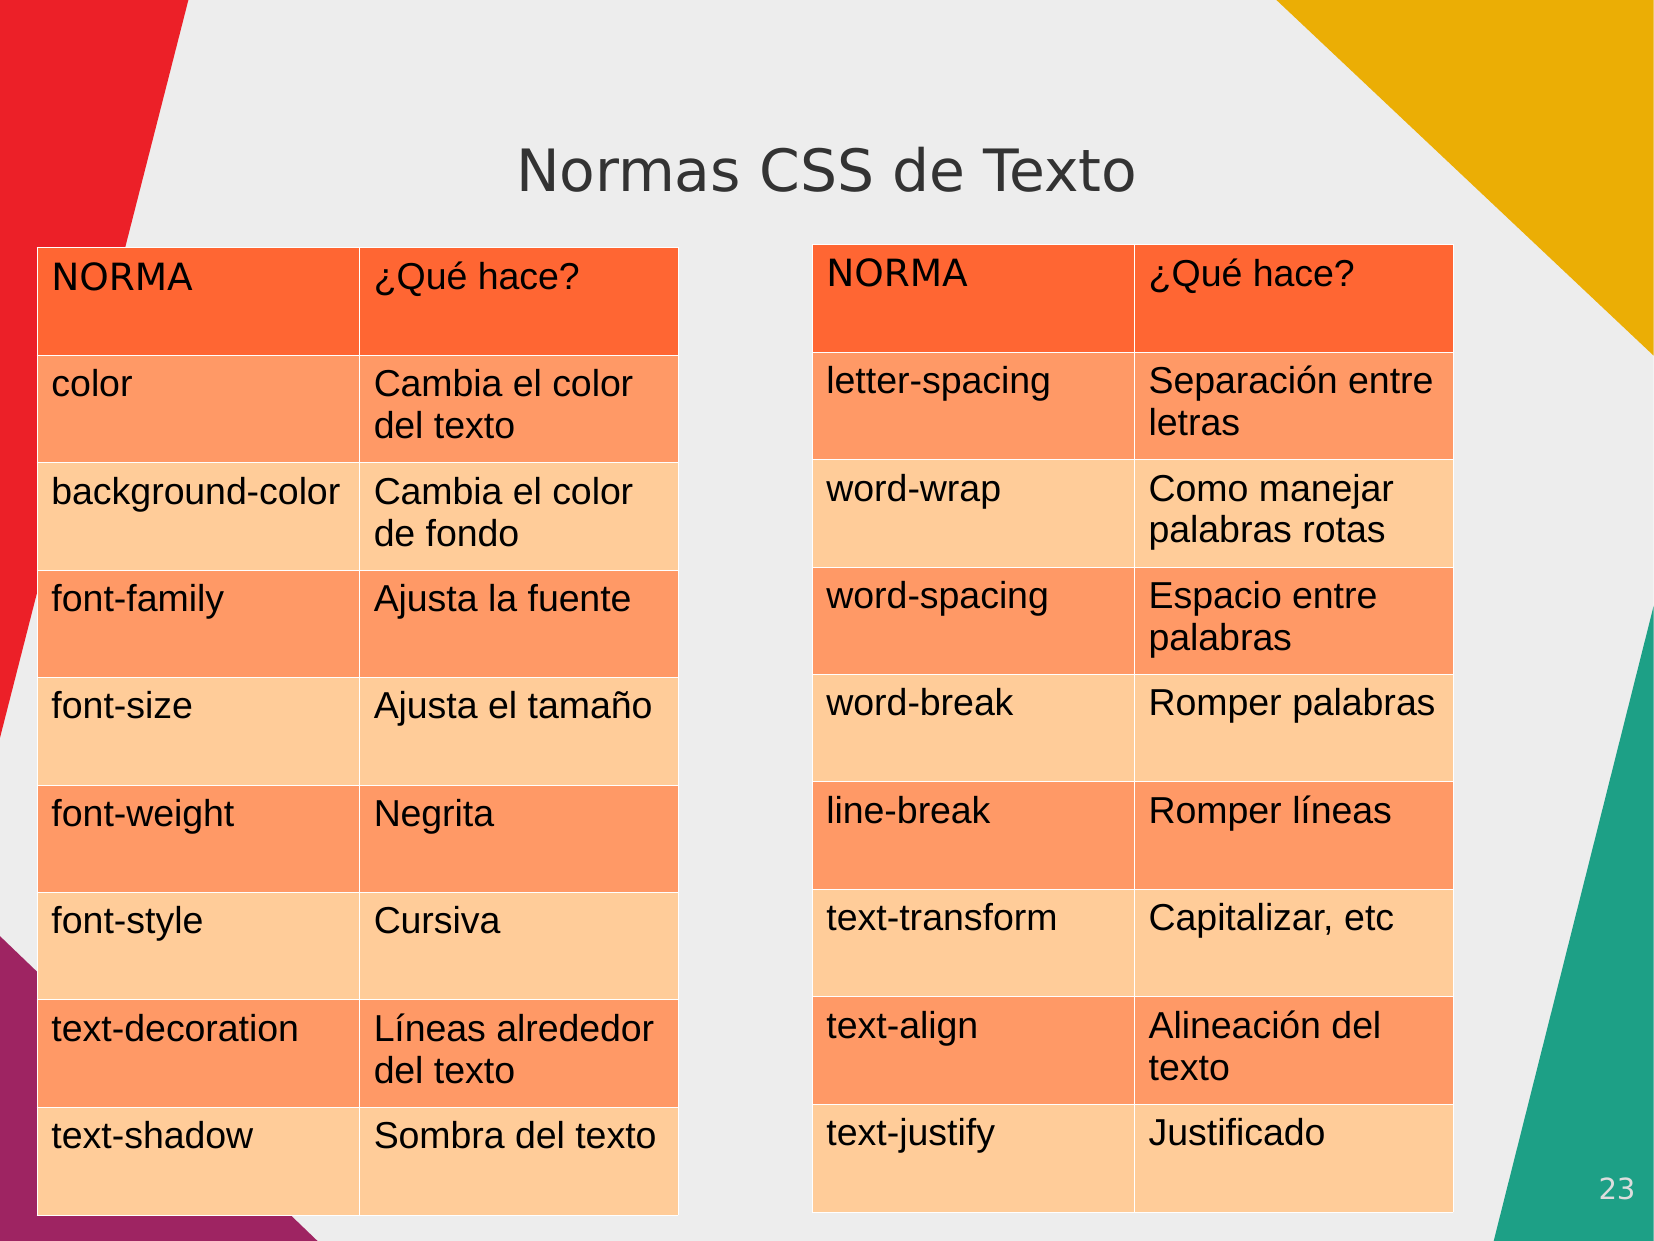

# Normas CSS de Texto
| NORMA | ¿Qué hace? |
| --- | --- |
| letter-spacing | Separación entre letras |
| word-wrap | Como manejar palabras rotas |
| word-spacing | Espacio entre palabras |
| word-break | Romper palabras |
| line-break | Romper líneas |
| text-transform | Capitalizar, etc |
| text-align | Alineación del texto |
| text-justify | Justificado |
| NORMA | ¿Qué hace? |
| --- | --- |
| color | Cambia el color del texto |
| background-color | Cambia el color de fondo |
| font-family | Ajusta la fuente |
| font-size | Ajusta el tamaño |
| font-weight | Negrita |
| font-style | Cursiva |
| text-decoration | Líneas alrededor del texto |
| text-shadow | Sombra del texto |
23